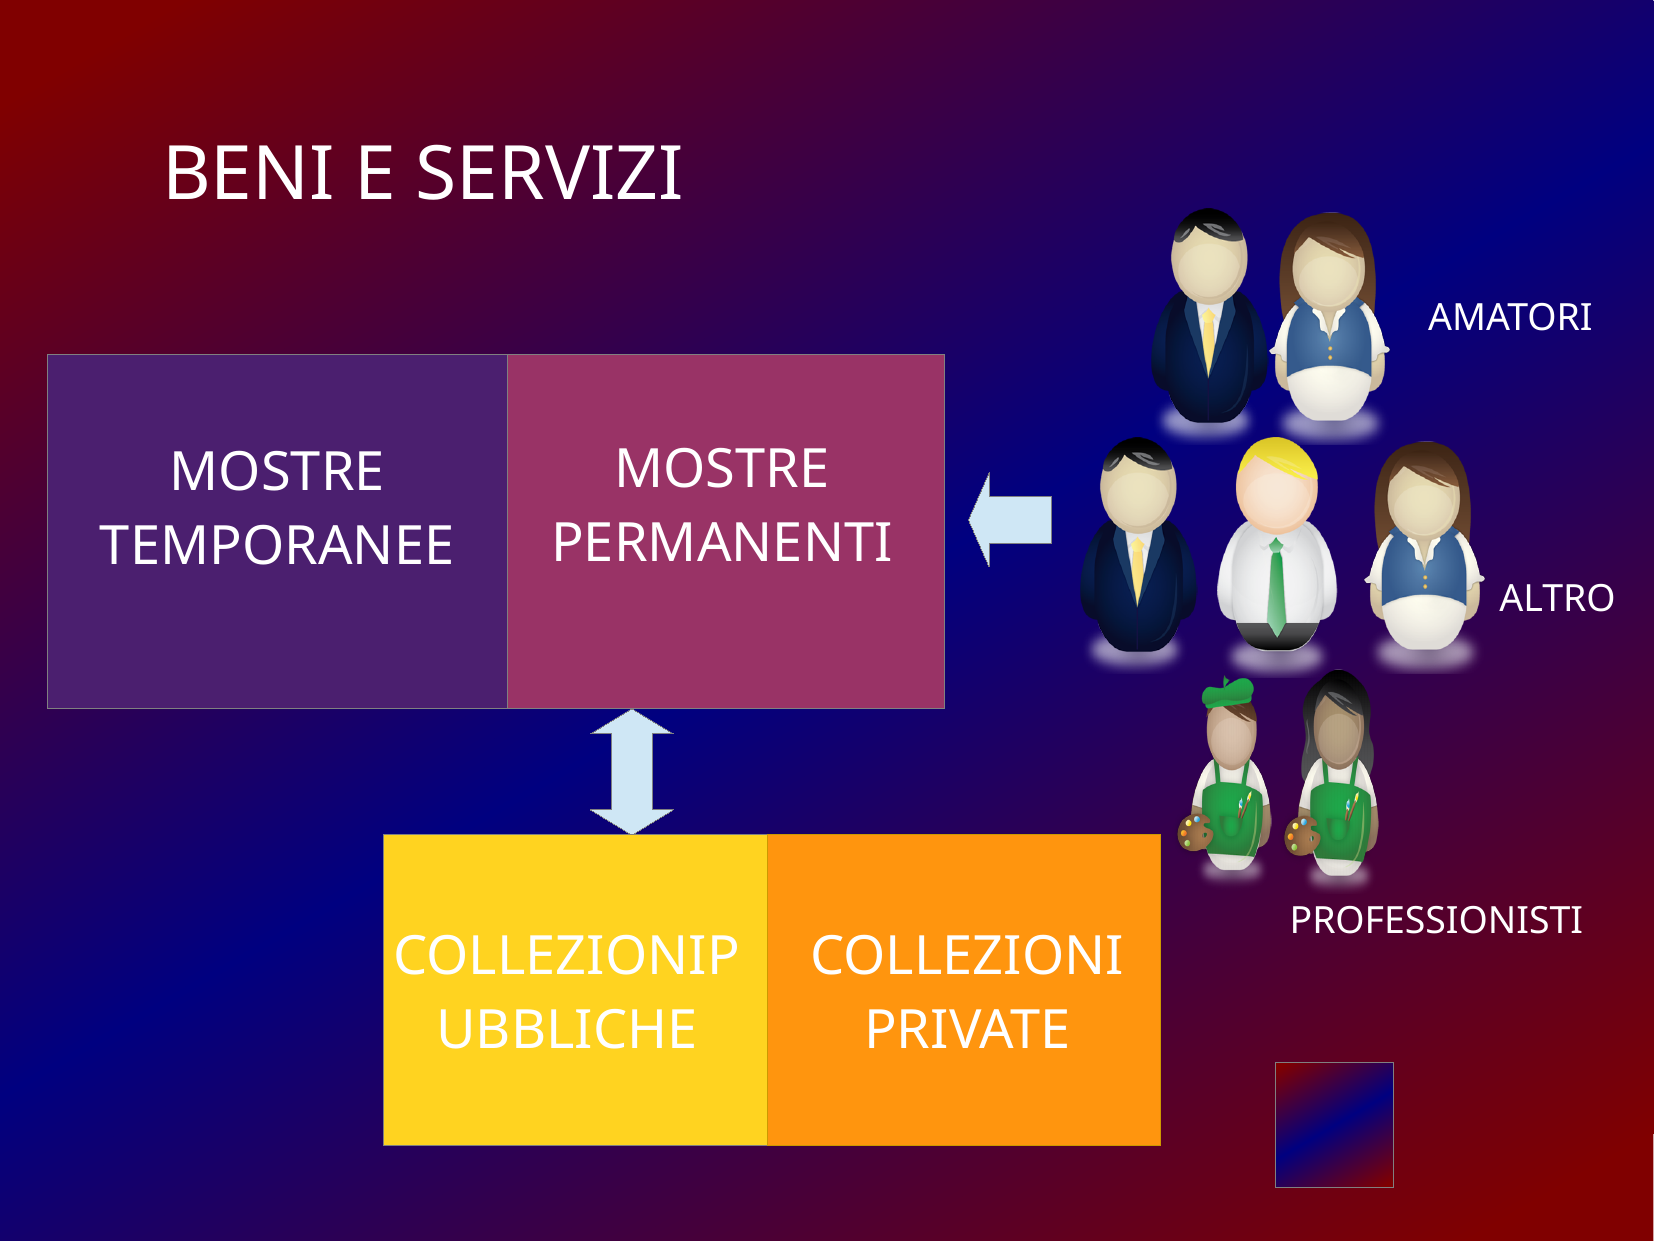

BENI E SERVIZI
AMATORI
MOSTRE
PERMANENTI
MOSTRE
TEMPORANEE
ALTRO
PROFESSIONISTI
COLLEZIONIPUBBLICHE
COLLEZIONI PRIVATE